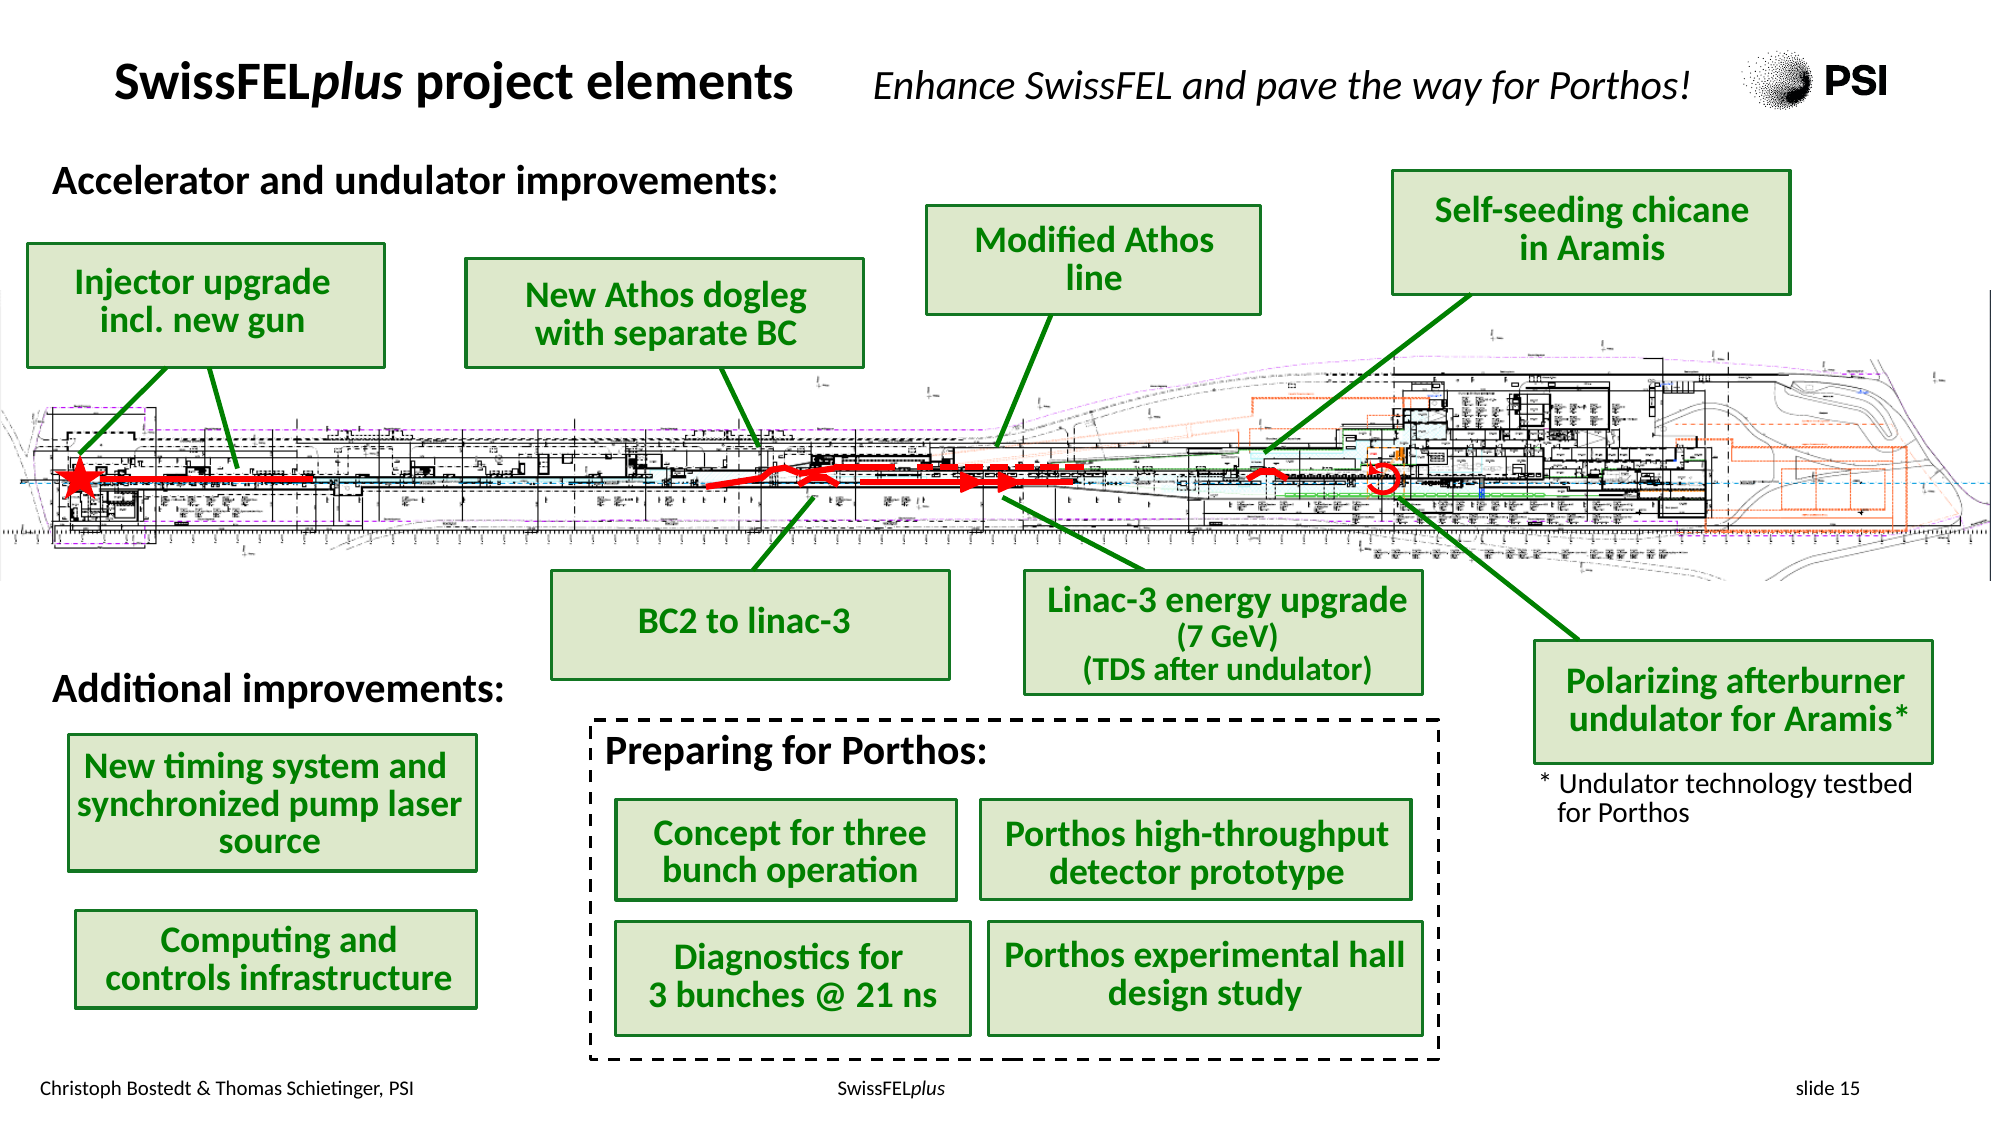

# SwissFELplus project elements
Enhance SwissFEL and pave the way for Porthos!
Accelerator and undulator improvements:
Self-seeding chicane
in Aramis
Modified Athos line
Injector upgrade
incl. new gun
New Athos dogleg with separate BC
Linac-3 energy upgrade
(7 GeV)
(TDS after undulator)
BC2 to linac-3
Polarizing afterburner
undulator for Aramis*
Additional improvements:
Preparing for Porthos:
New timing system and
synchronized pump laser source
* Undulator technology testbed
 for Porthos
Porthos high-throughput detector prototype
Concept for three bunch operation
Computing and controls infrastructure
Diagnostics for
3 bunches @ 21 ns
Porthos experimental hall design study
PSI Center for Accelerator Science and Engineering
15